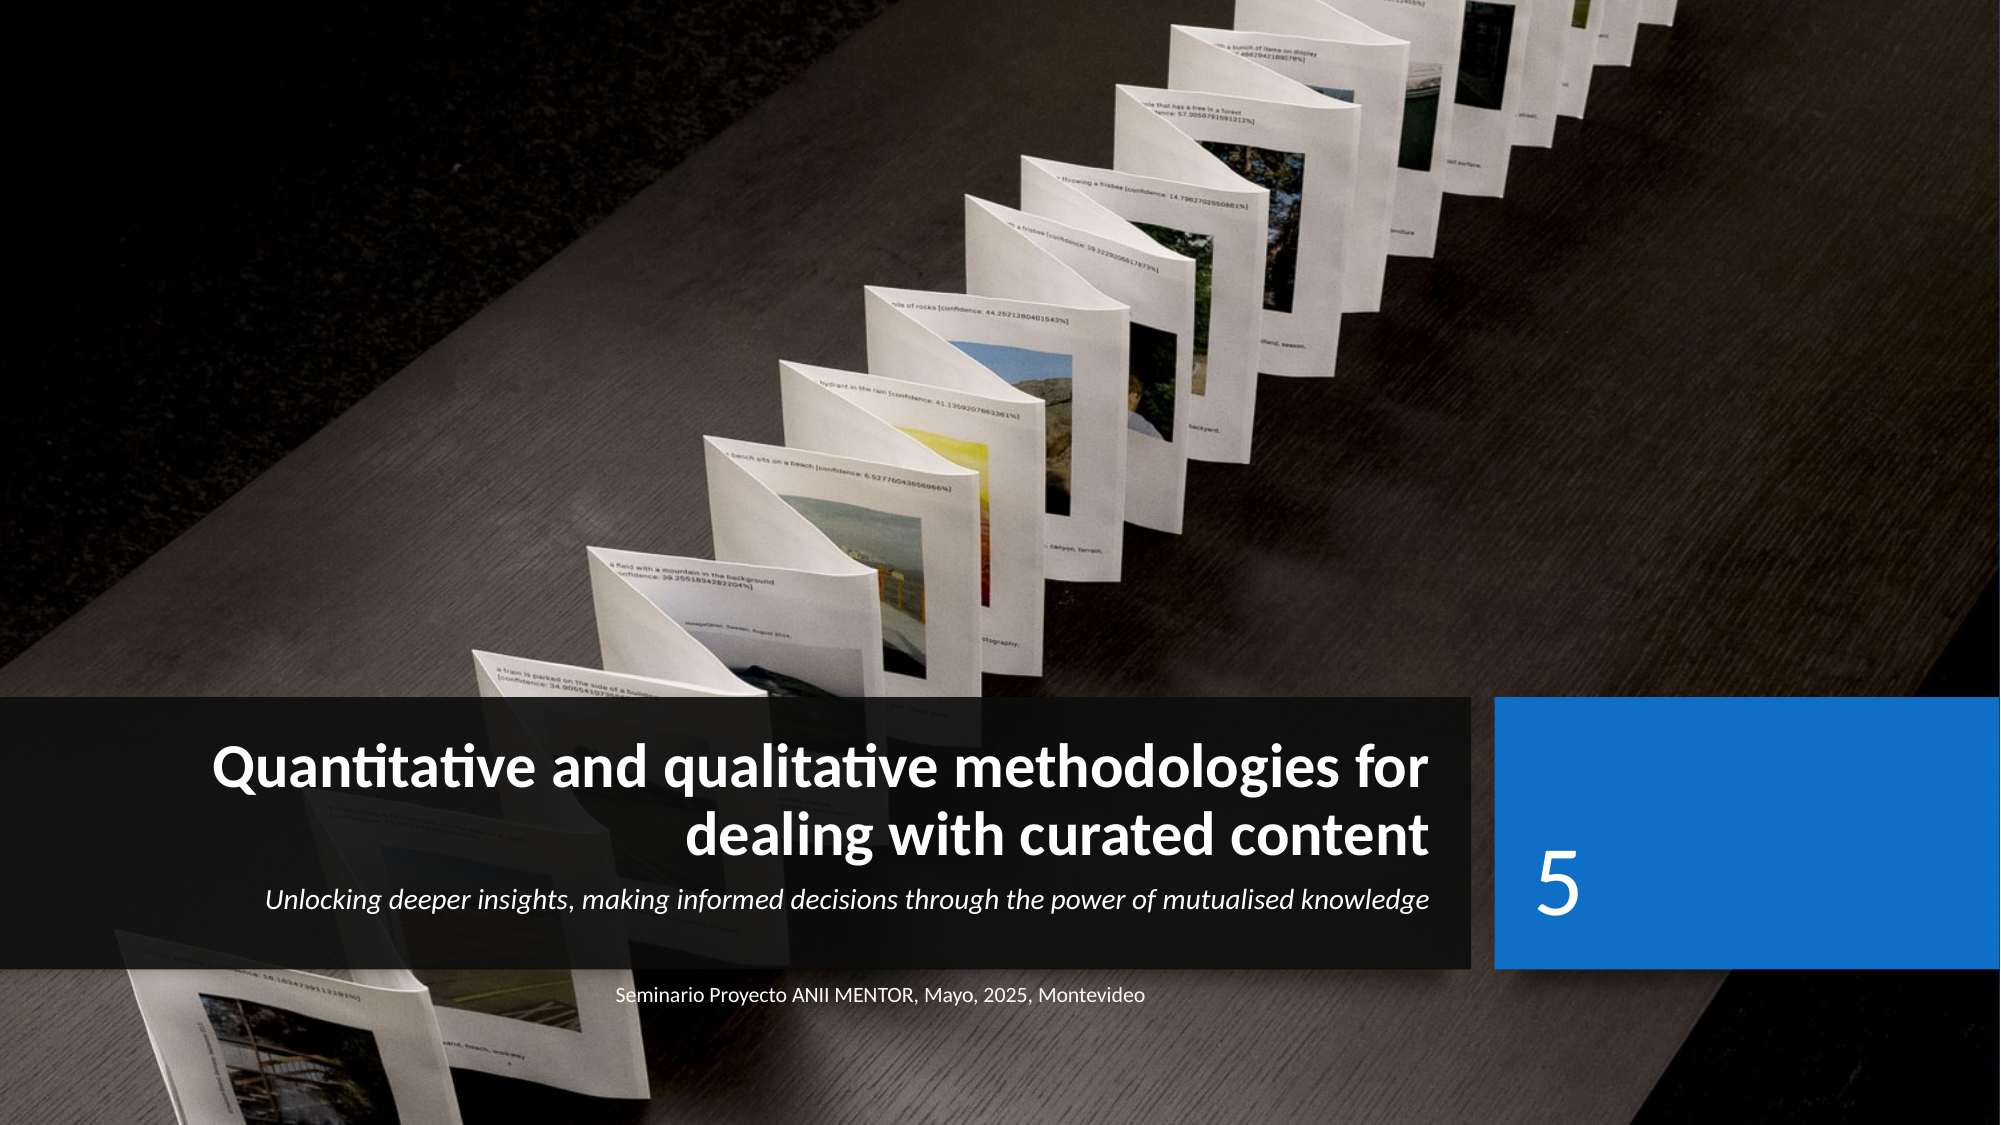

# Quantitative and qualitative methodologies for dealing with curated content
Unlocking deeper insights, making informed decisions through the power of mutualised knowledge
Seminario Proyecto ANII MENTOR, Mayo, 2025, Montevideo